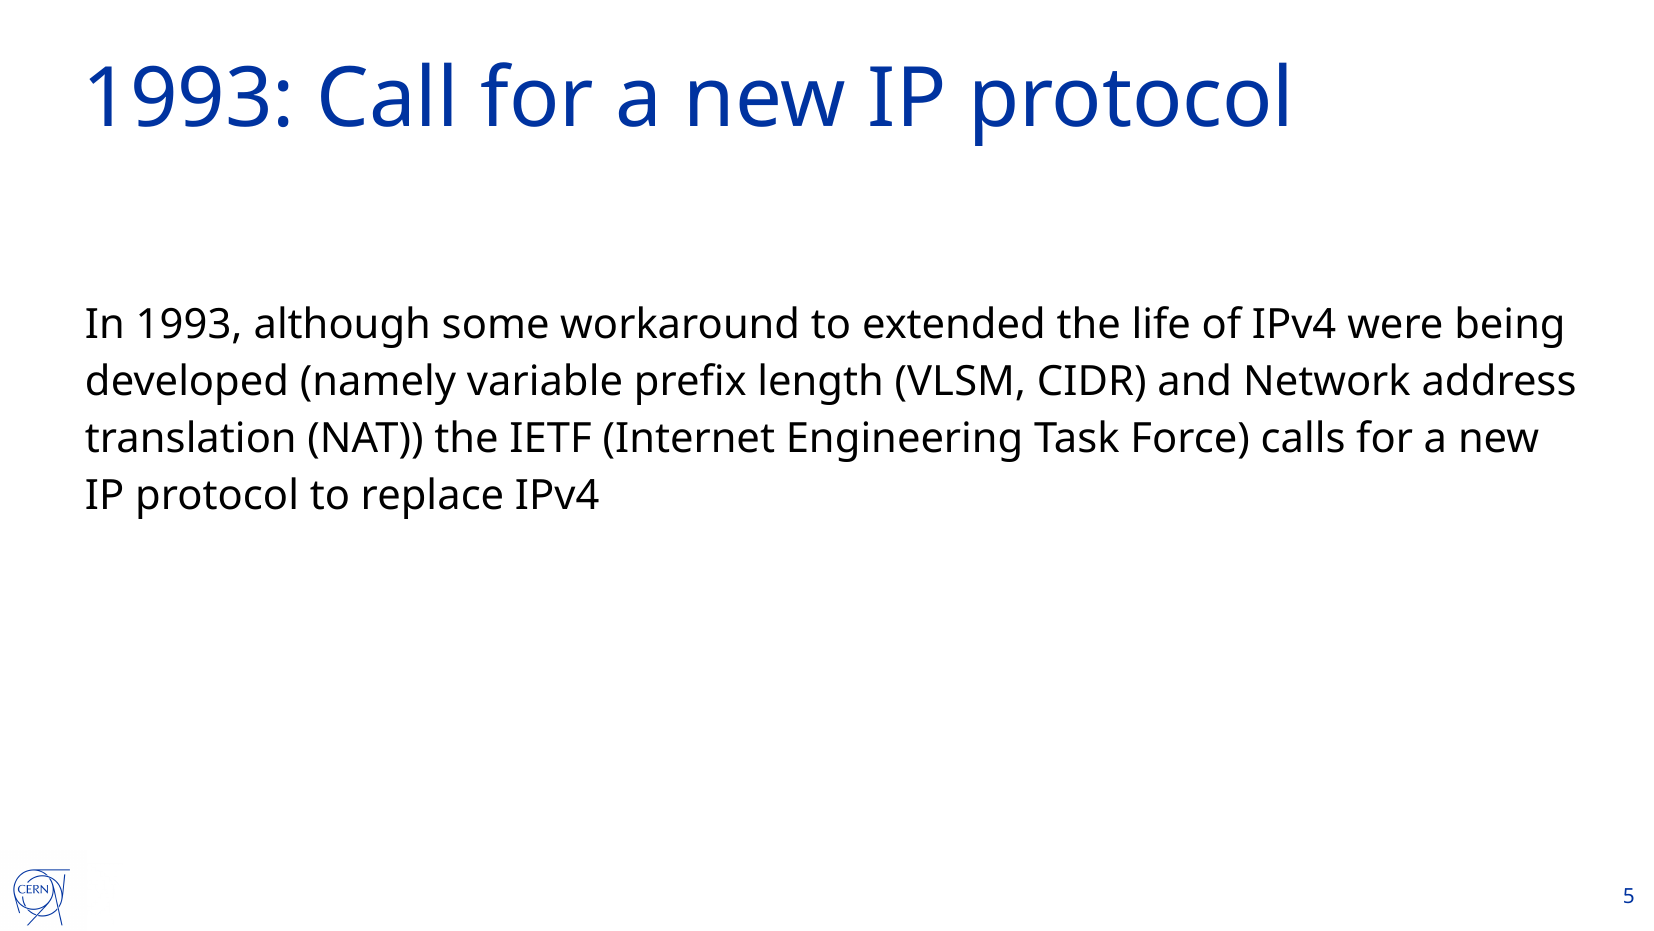

# 1993: Call for a new IP protocol
In 1993, although some workaround to extended the life of IPv4 were being developed (namely variable prefix length (VLSM, CIDR) and Network address translation (NAT)) the IETF (Internet Engineering Task Force) calls for a new IP protocol to replace IPv4